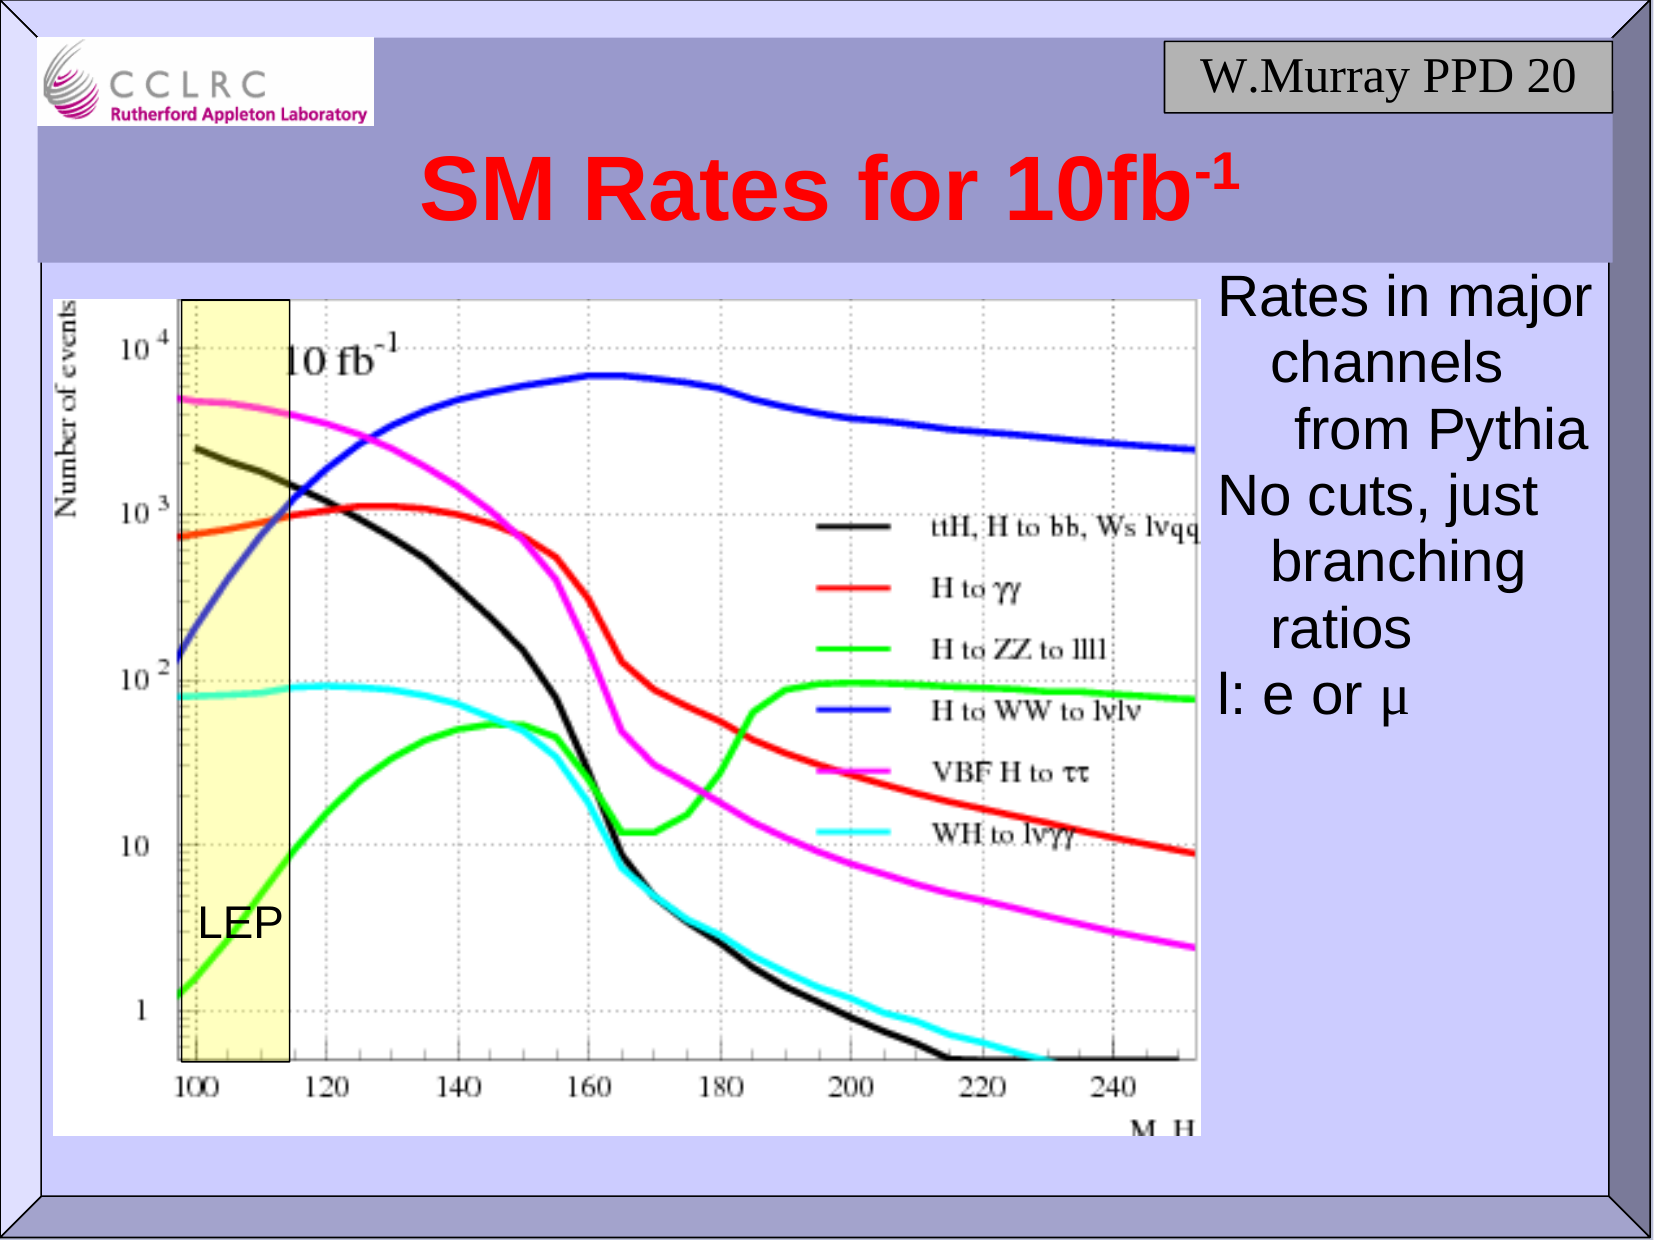

# SM Rates for 10fb-1
Rates in major channels
from Pythia
No cuts, just branching ratios
l: e or μ
LEP